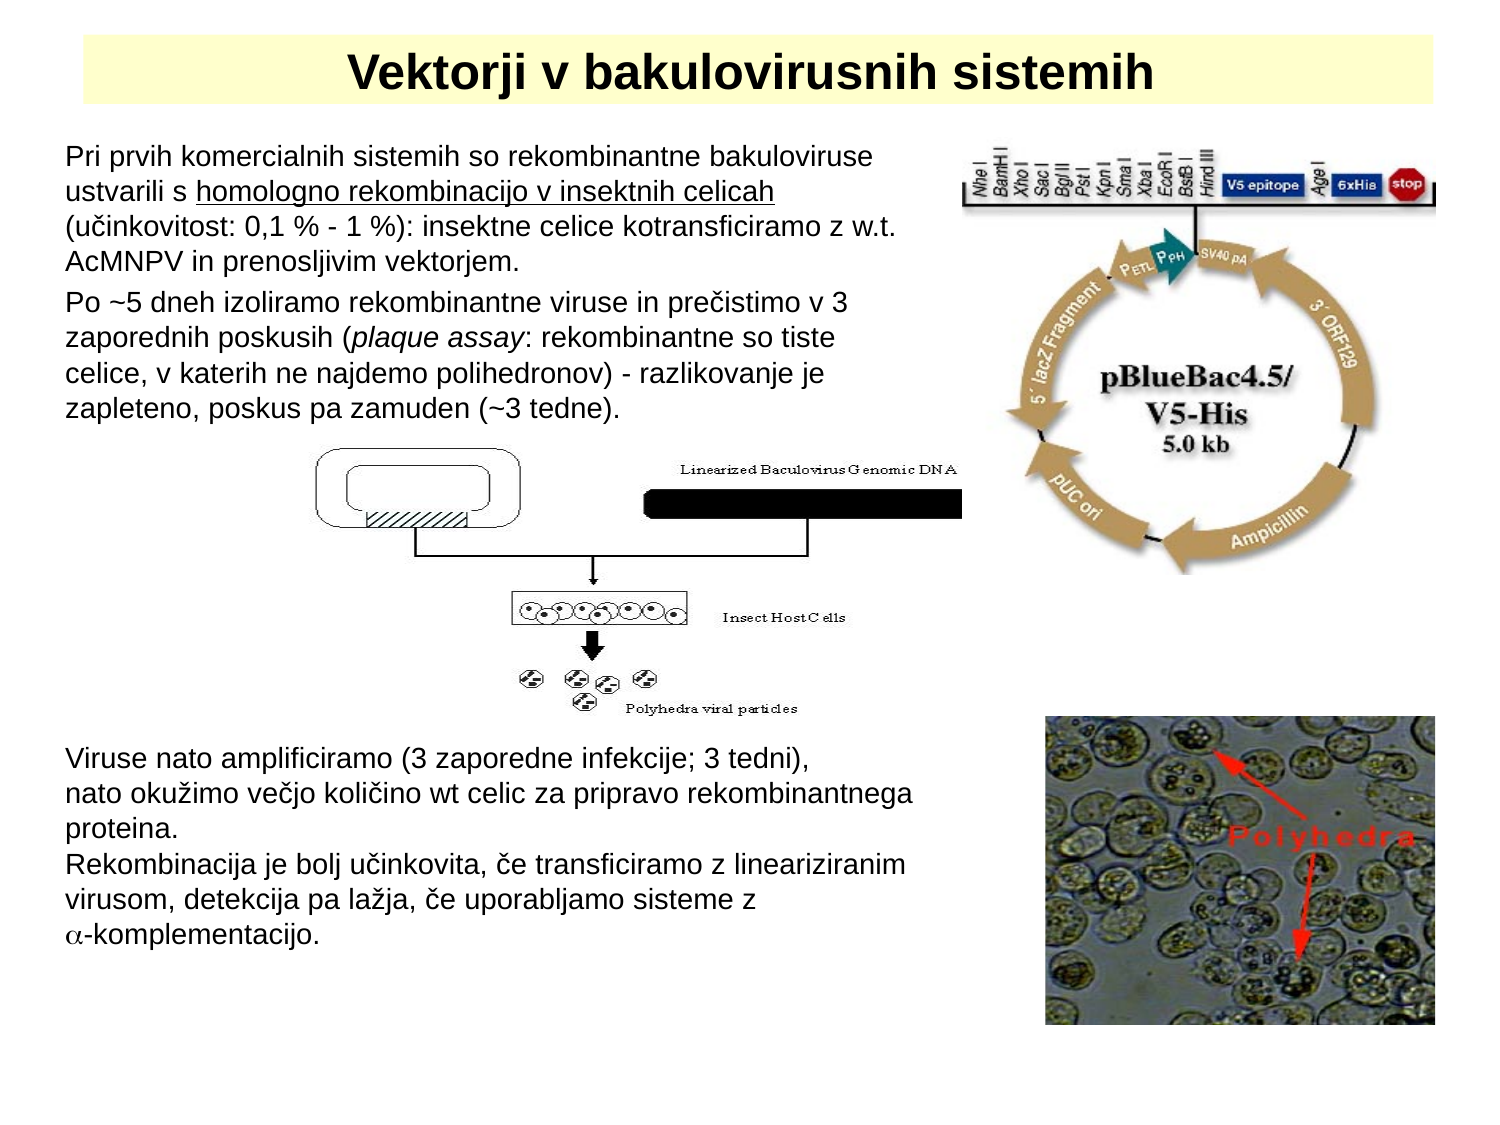

Vektorji v bakulovirusnih sistemih
# Pri prvih komercialnih sistemih so rekombinantne bakuloviruse ustvarili s homologno rekombinacijo v insektnih celicah (učinkovitost: 0,1 % - 1 %): insektne celice kotransficiramo z w.t. AcMNPV in prenosljivim vektorjem.
Po ~5 dneh izoliramo rekombinantne viruse in prečistimo v 3 zaporednih poskusih (plaque assay: rekombinantne so tiste celice, v katerih ne najdemo polihedronov) - razlikovanje je zapleteno, poskus pa zamuden (~3 tedne).
Viruse nato amplificiramo (3 zaporedne infekcije; 3 tedni),
nato okužimo večjo količino wt celic za pripravo rekombinantnega
proteina.
Rekombinacija je bolj učinkovita, če transficiramo z lineariziranim virusom, detekcija pa lažja, če uporabljamo sisteme z
a-komplementacijo.